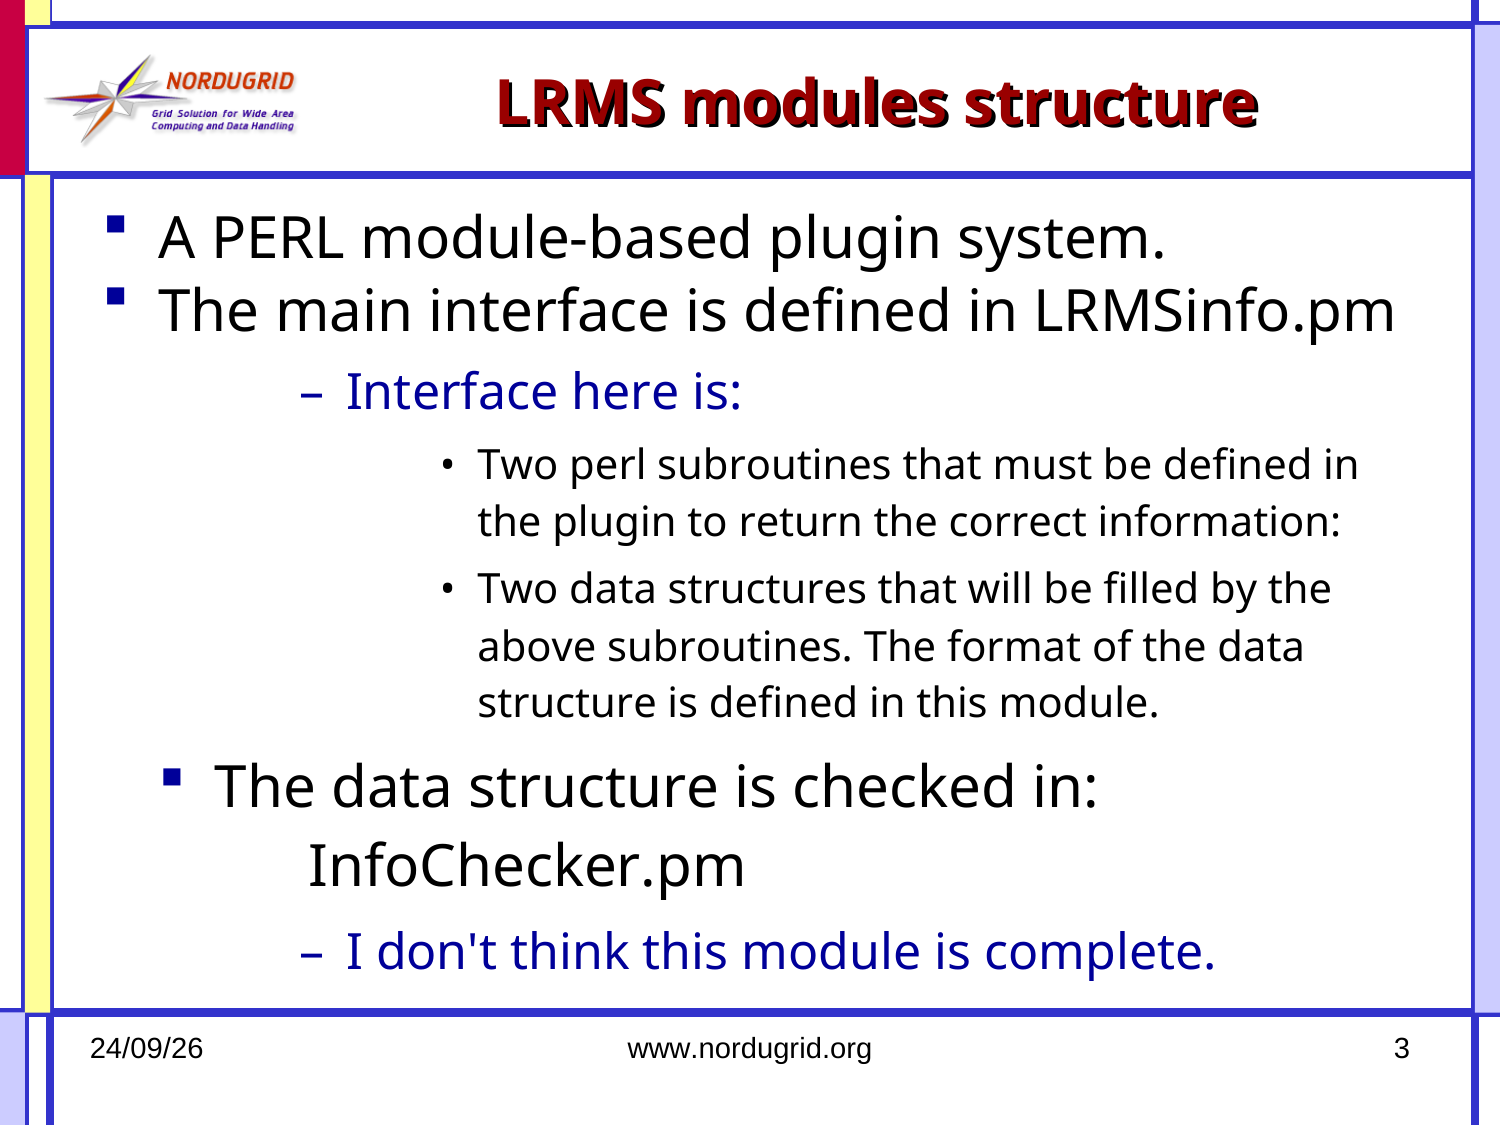

LRMS modules structure
# A PERL module-based plugin system.
The main interface is defined in LRMSinfo.pm
Interface here is:
Two perl subroutines that must be defined in the plugin to return the correct information:
Two data structures that will be filled by the above subroutines. The format of the data structure is defined in this module.
The data structure is checked in:
	InfoChecker.pm
I don't think this module is complete.
www.nordugrid.org
3